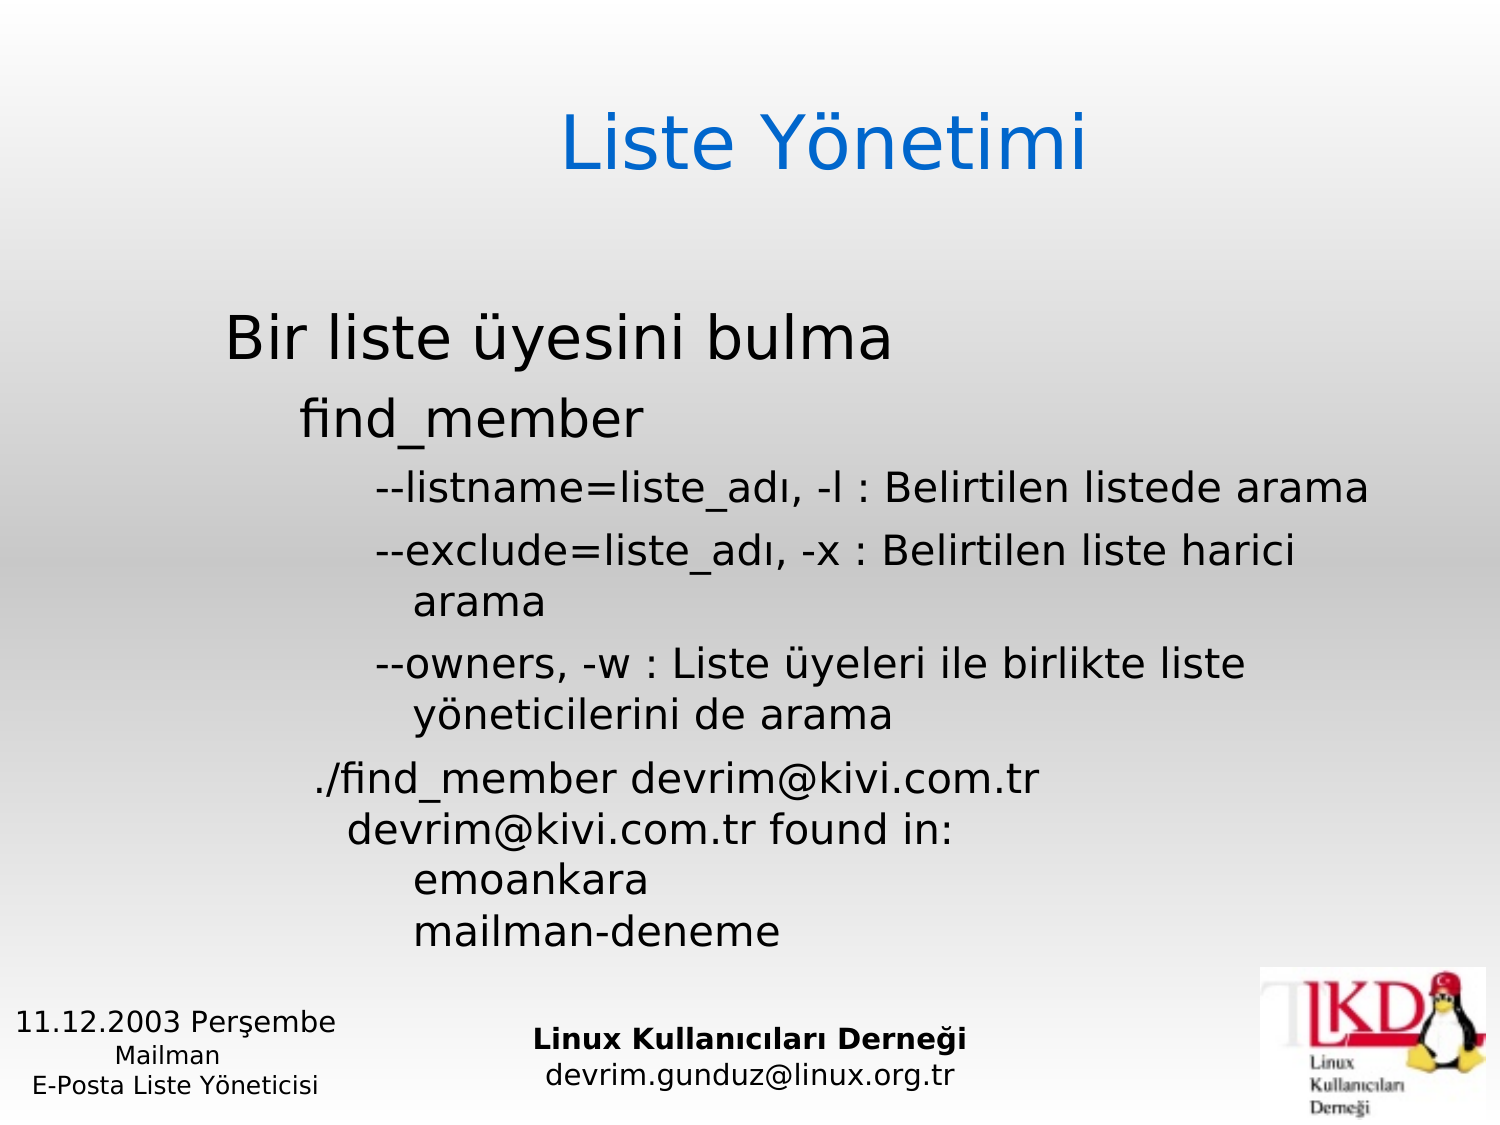

# Liste Yönetimi
Bir liste üyesini bulma
find_member
--listname=liste_adı, -l : Belirtilen listede arama
--exclude=liste_adı, -x : Belirtilen liste harici arama
--owners, -w : Liste üyeleri ile birlikte liste yöneticilerini de arama
 ./find_member devrim@kivi.com.tr
devrim@kivi.com.tr found in:
 emoankara
 mailman-deneme